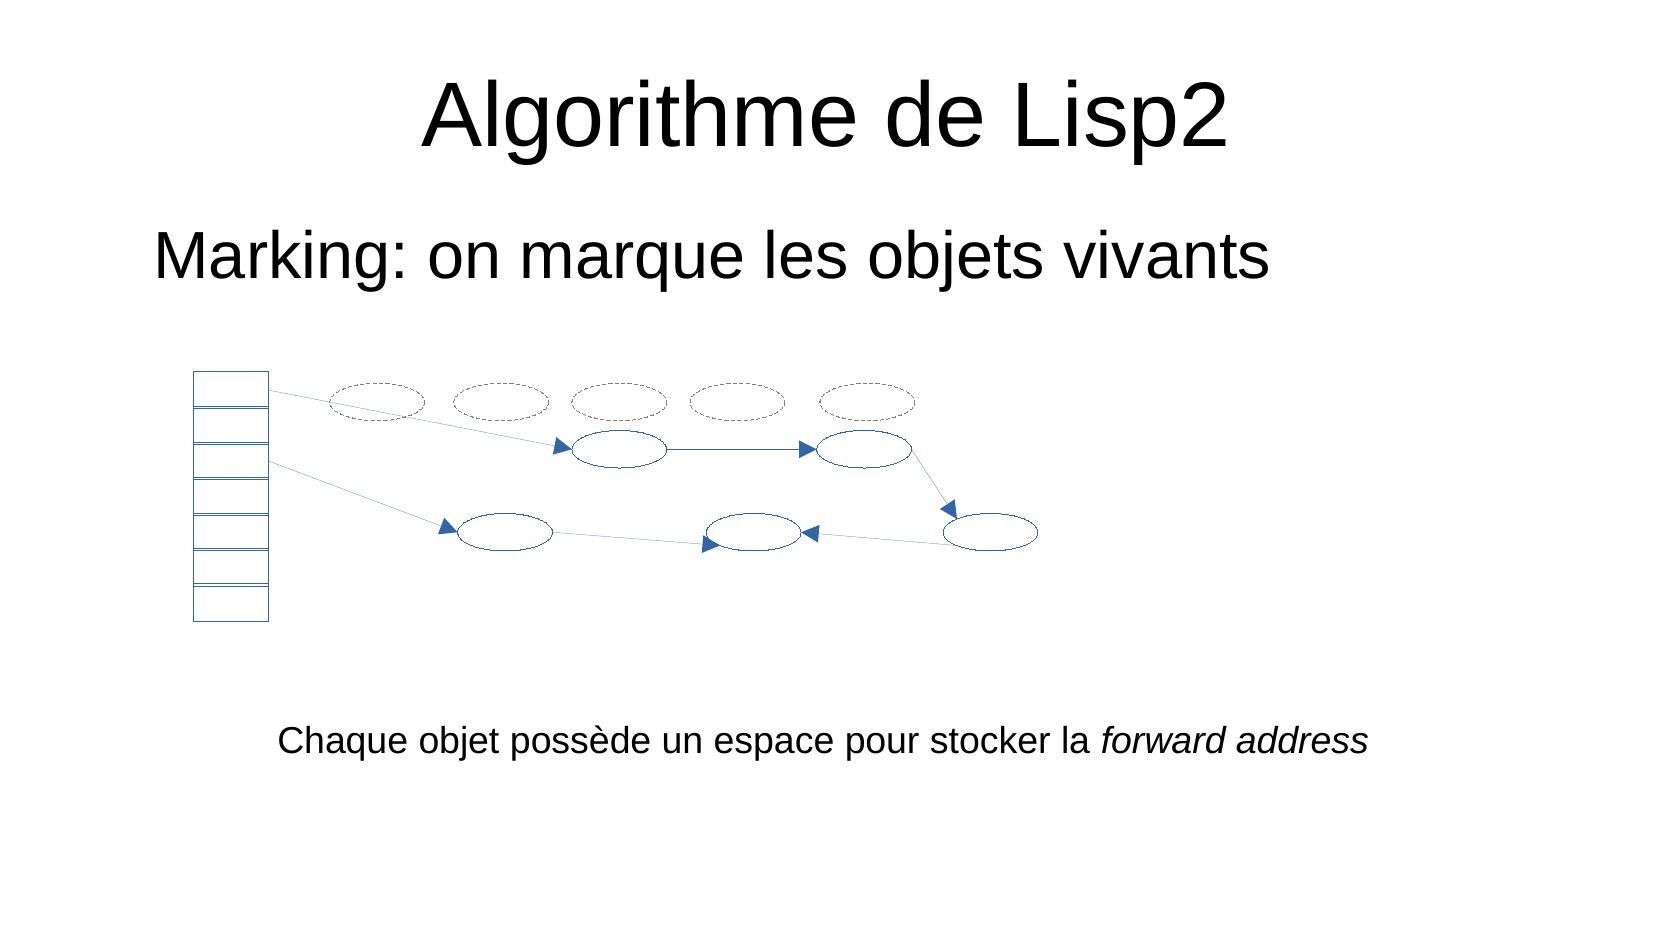

# Algorithme de Lisp2
Marking: on marque les objets vivants
Chaque objet possède un espace pour stocker la forward address